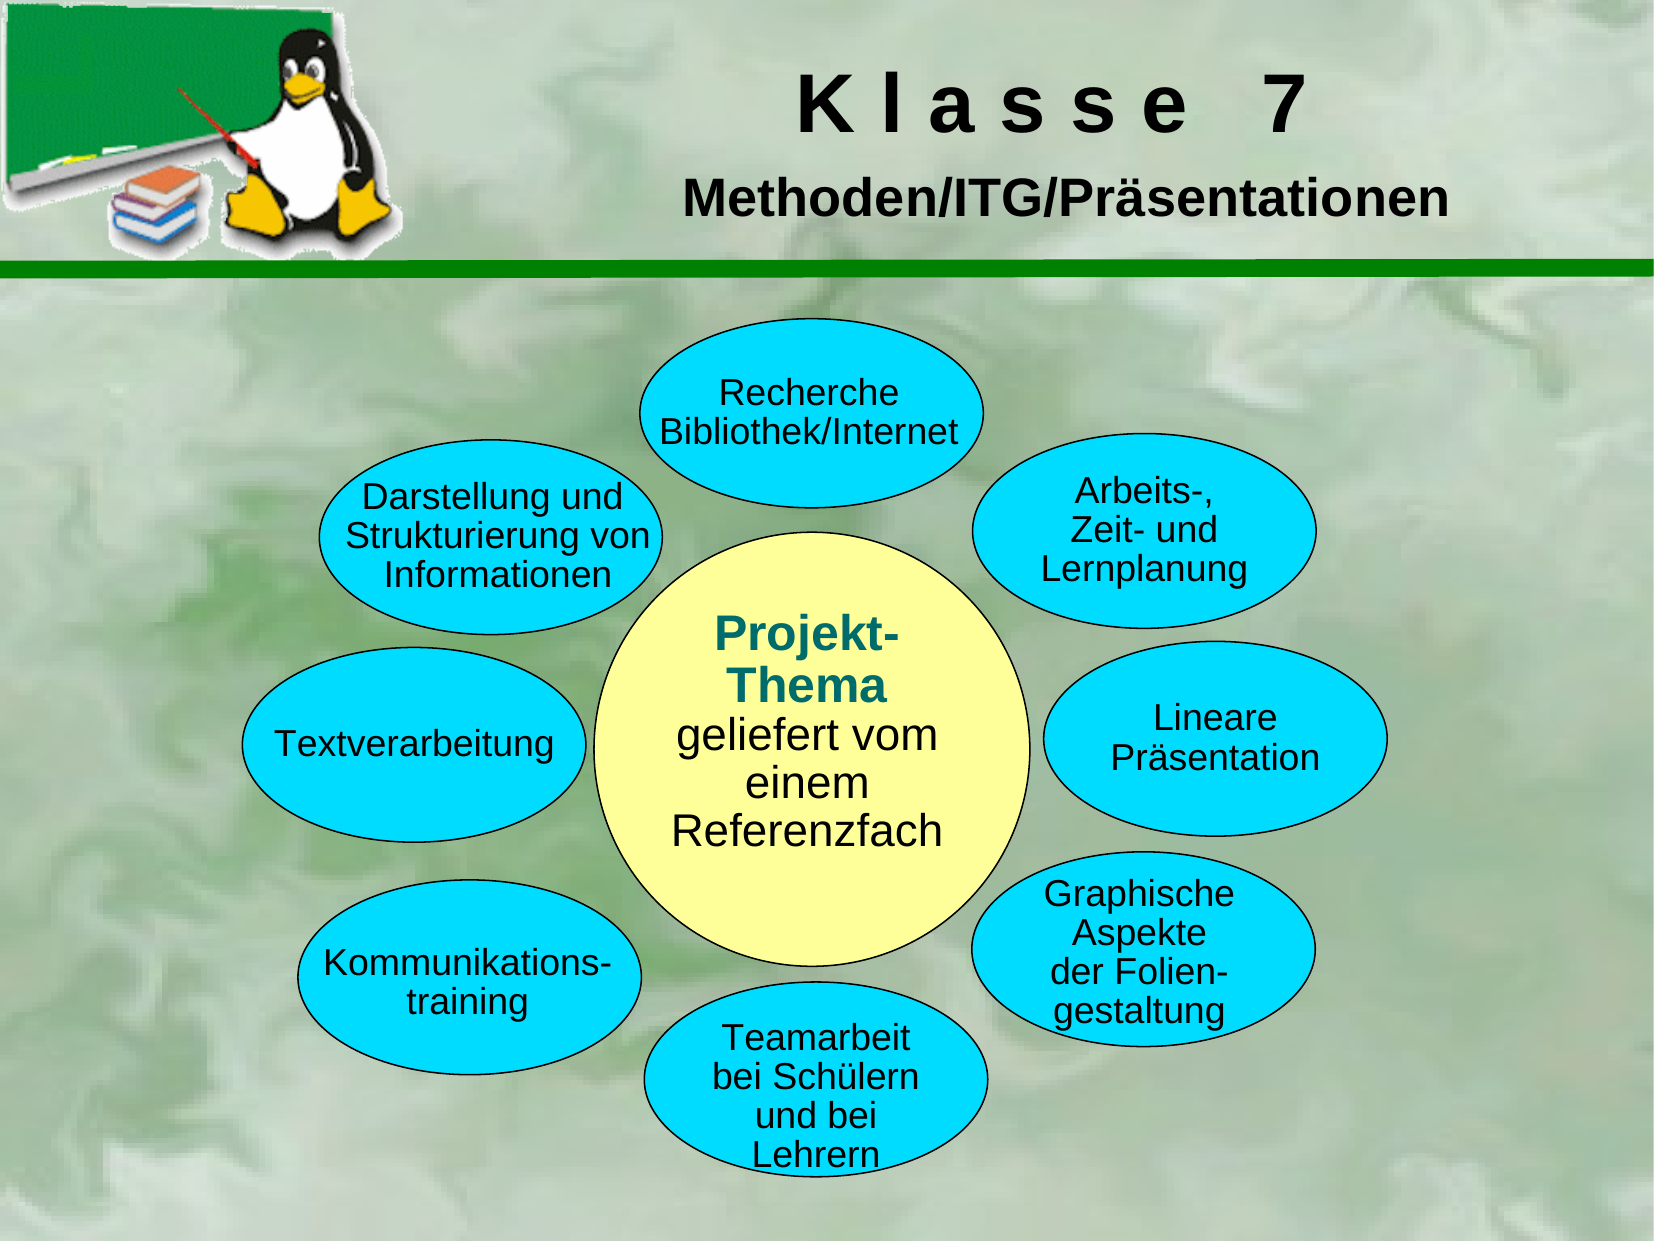

# Klasse 7
Methoden/ITG/Präsentationen
Recherche
Bibliothek/Internet
Arbeits-, Zeit- und
Lernplanung
Darstellung und
Strukturierung von
Informationen
Projekt-Thema
geliefert vom einem Referenzfach
Lineare
Präsentation
Textverarbeitung
Graphische
Aspekte
 der Folien-
gestaltung
Kommunikations-
training
Teamarbeit
bei Schülern
und bei Lehrern